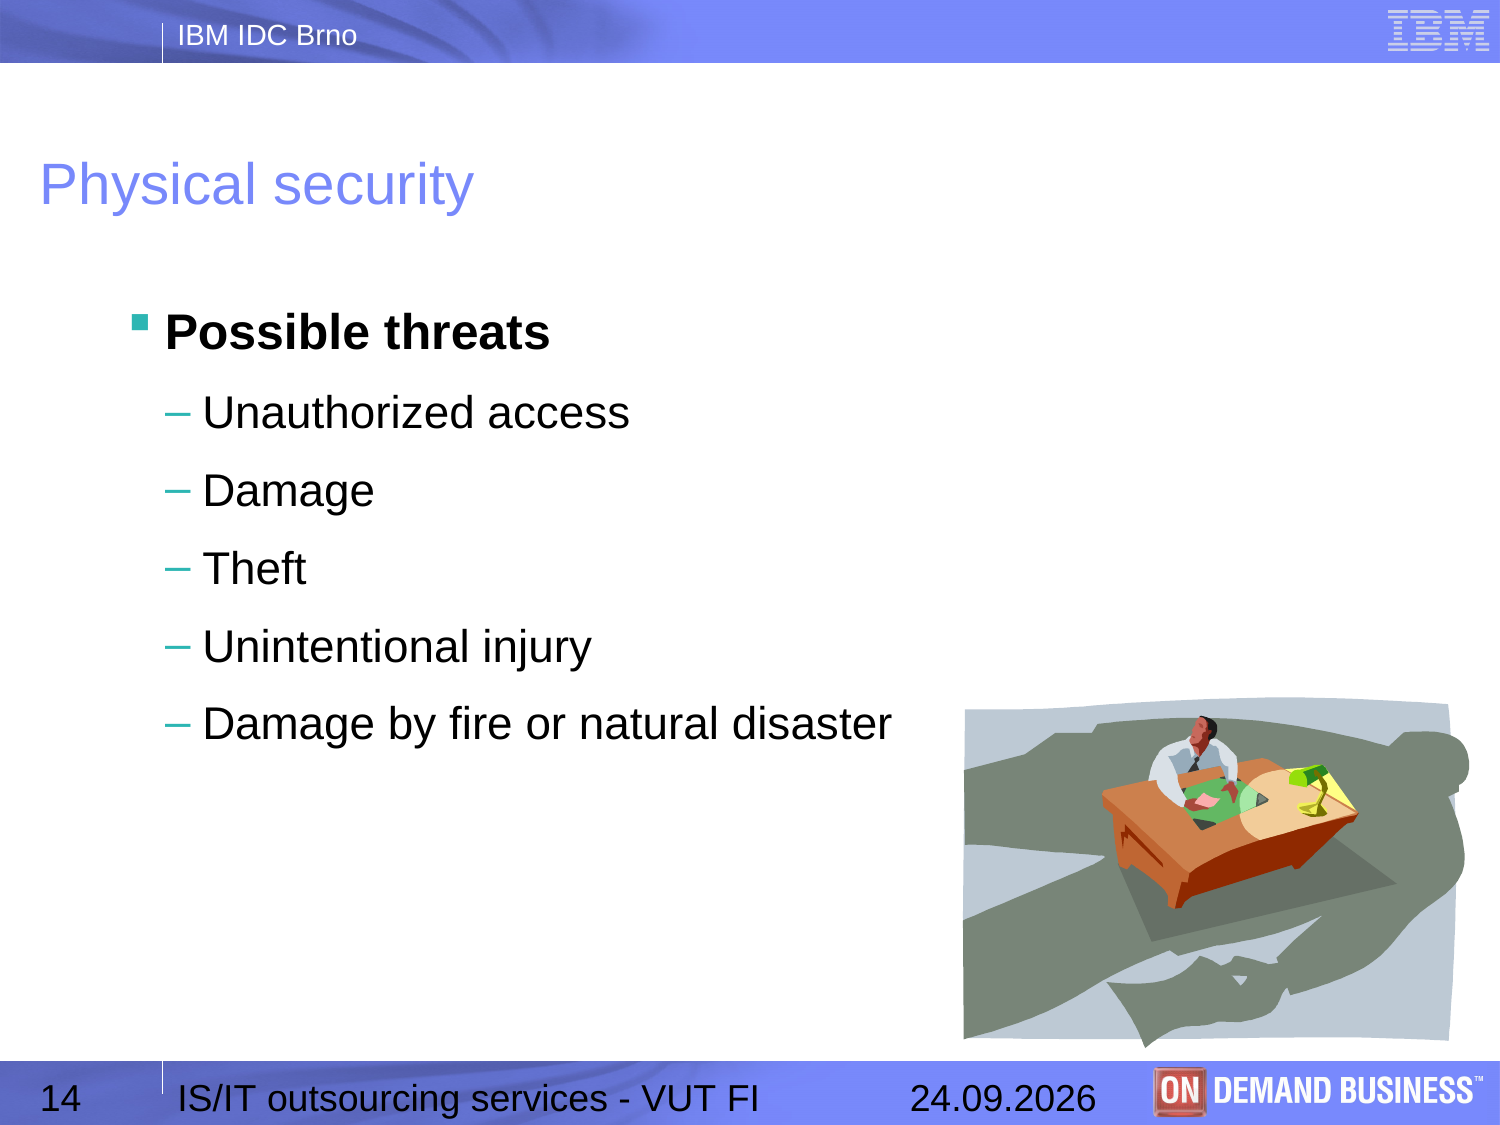

# Physical security
Possible threats
Unauthorized access
Damage
Theft
Unintentional injury
Damage by fire or natural disaster
14
IS/IT outsourcing services - VUT FI